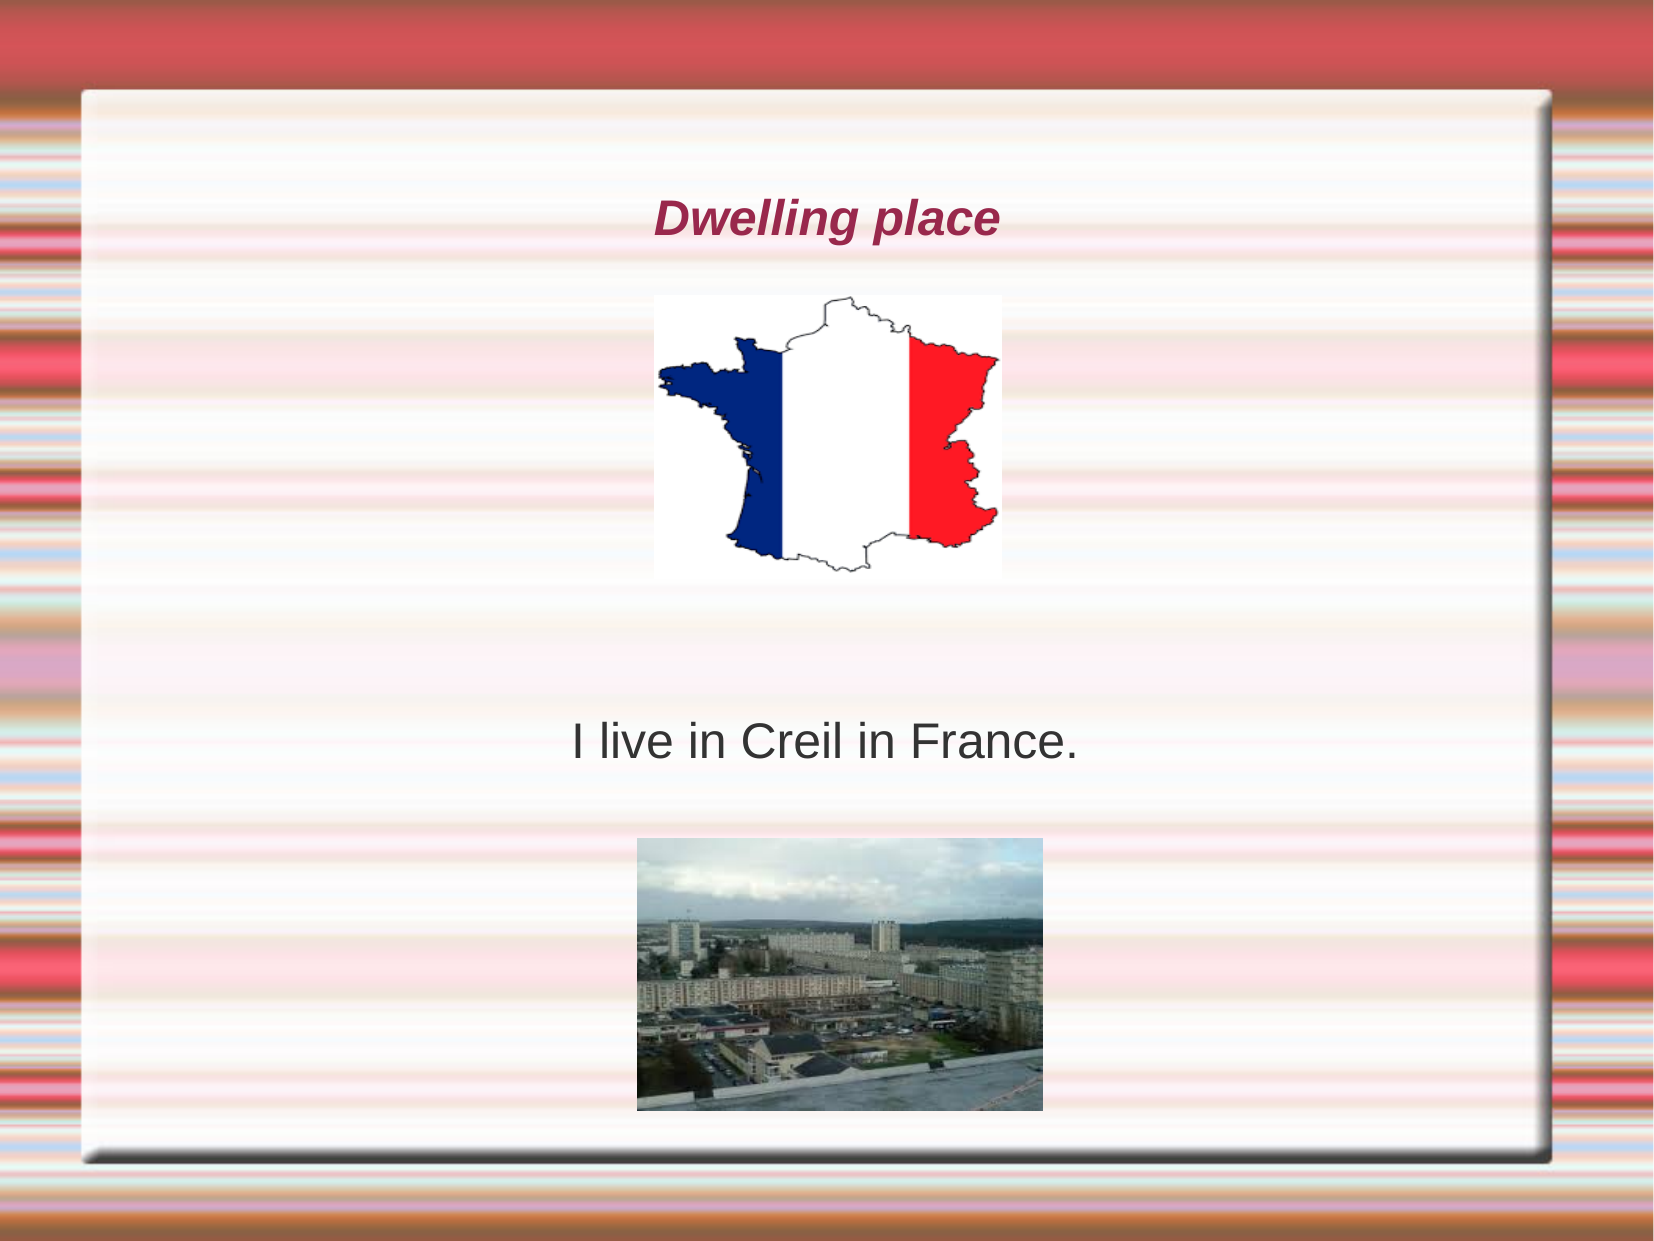

# Dwelling place
I live in Creil in France.